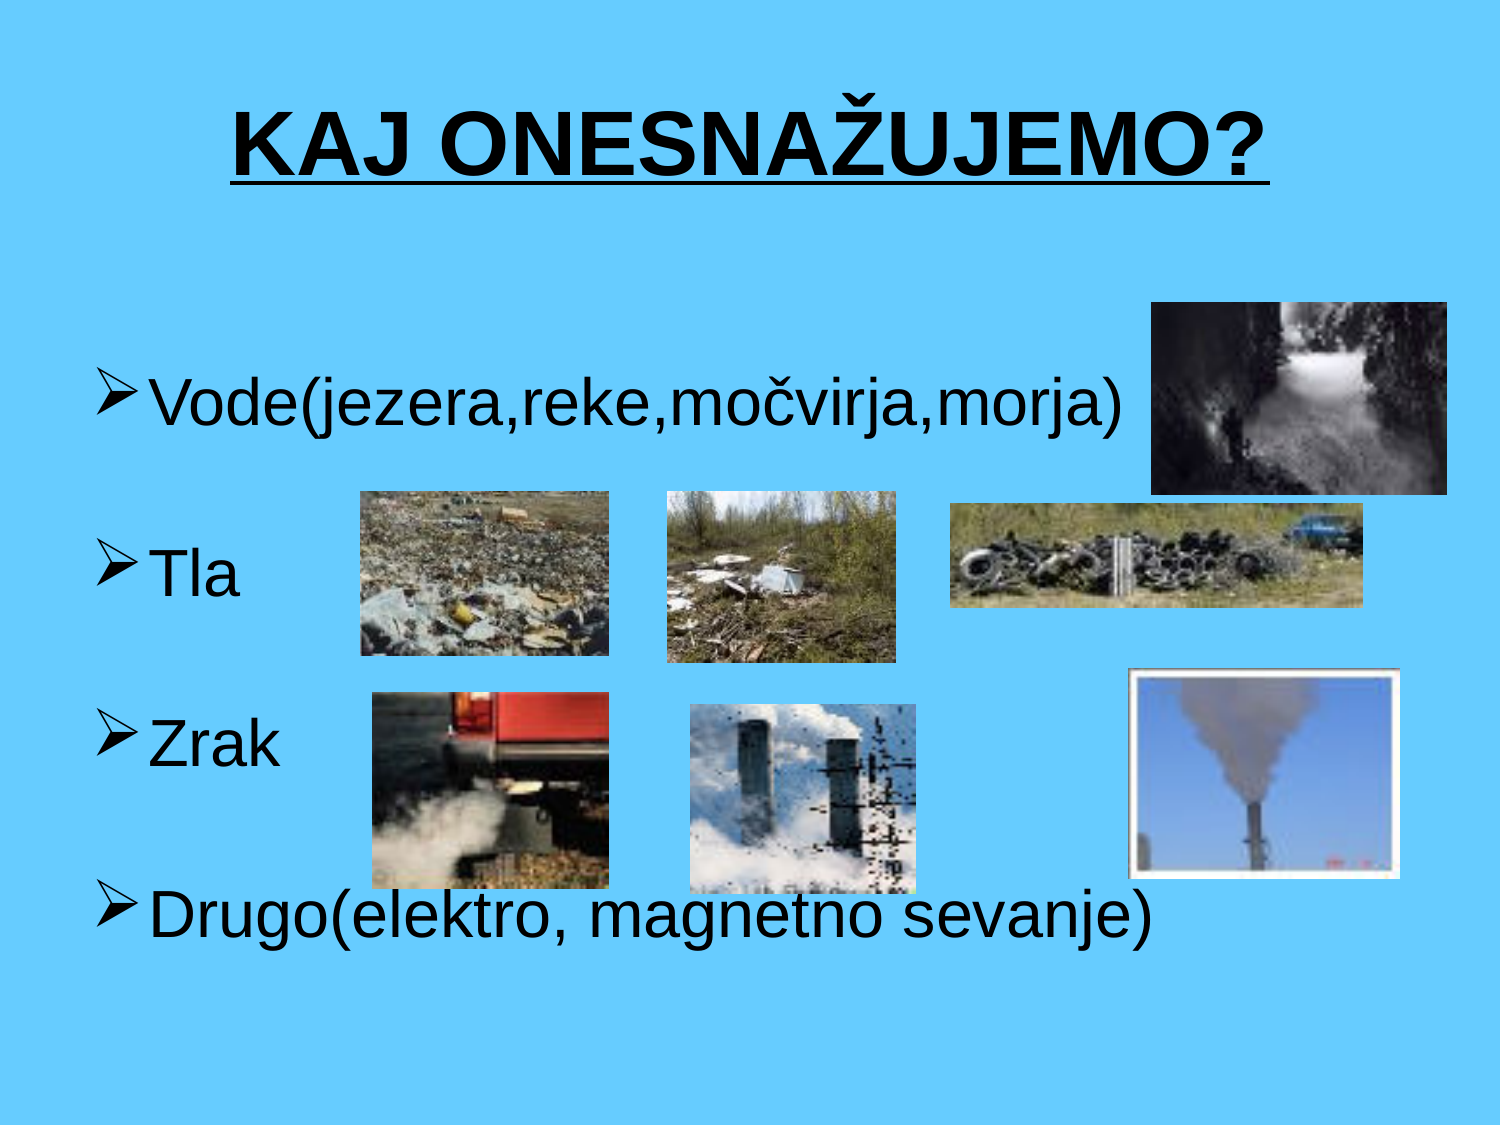

# KAJ ONESNAŽUJEMO?
Vode(jezera,reke,močvirja,morja)
Tla
Zrak
Drugo(elektro, magnetno sevanje)